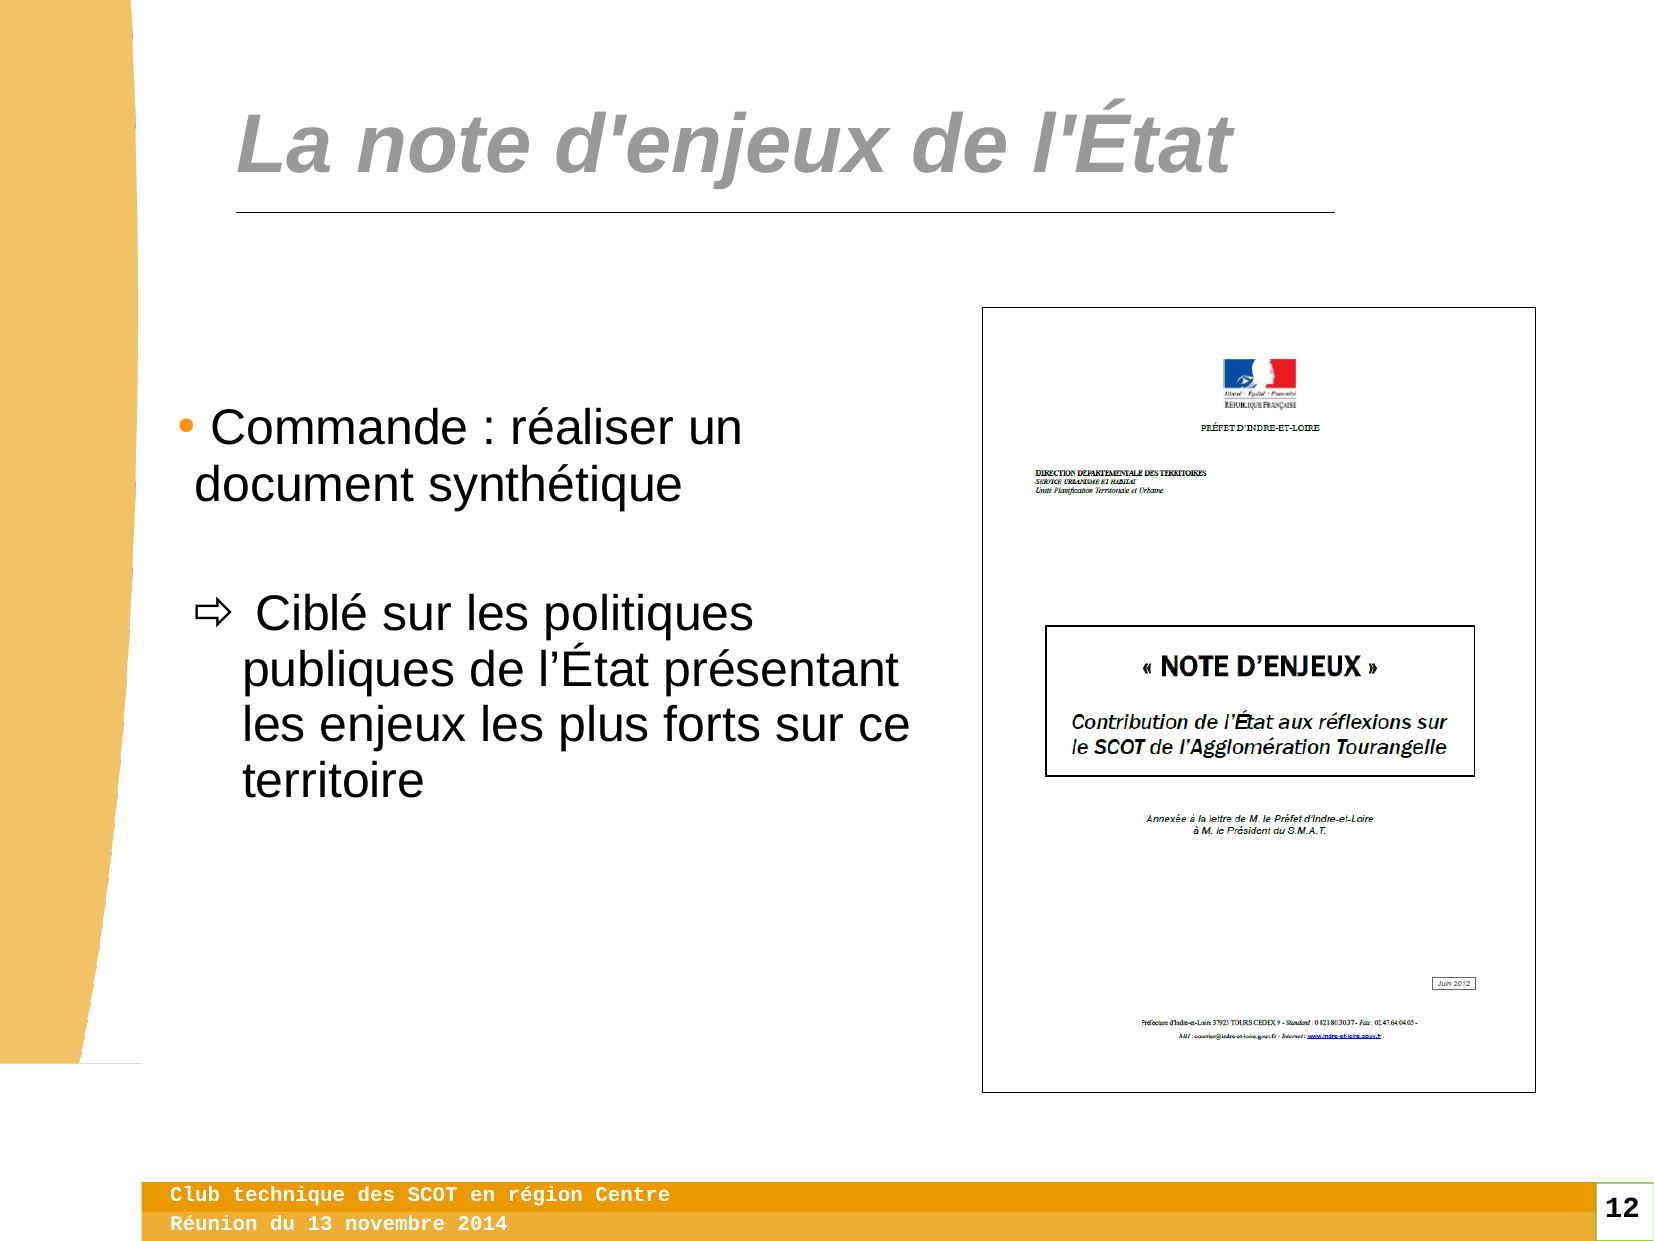

La note d'enjeux de l'État
# Commande : réaliser un document synthétique
  Ciblé sur les politiques publiques de l’État présentant les enjeux les plus forts sur ce territoire
Club technique des SCOT en région Centre
Réunion du 13 novembre 2014